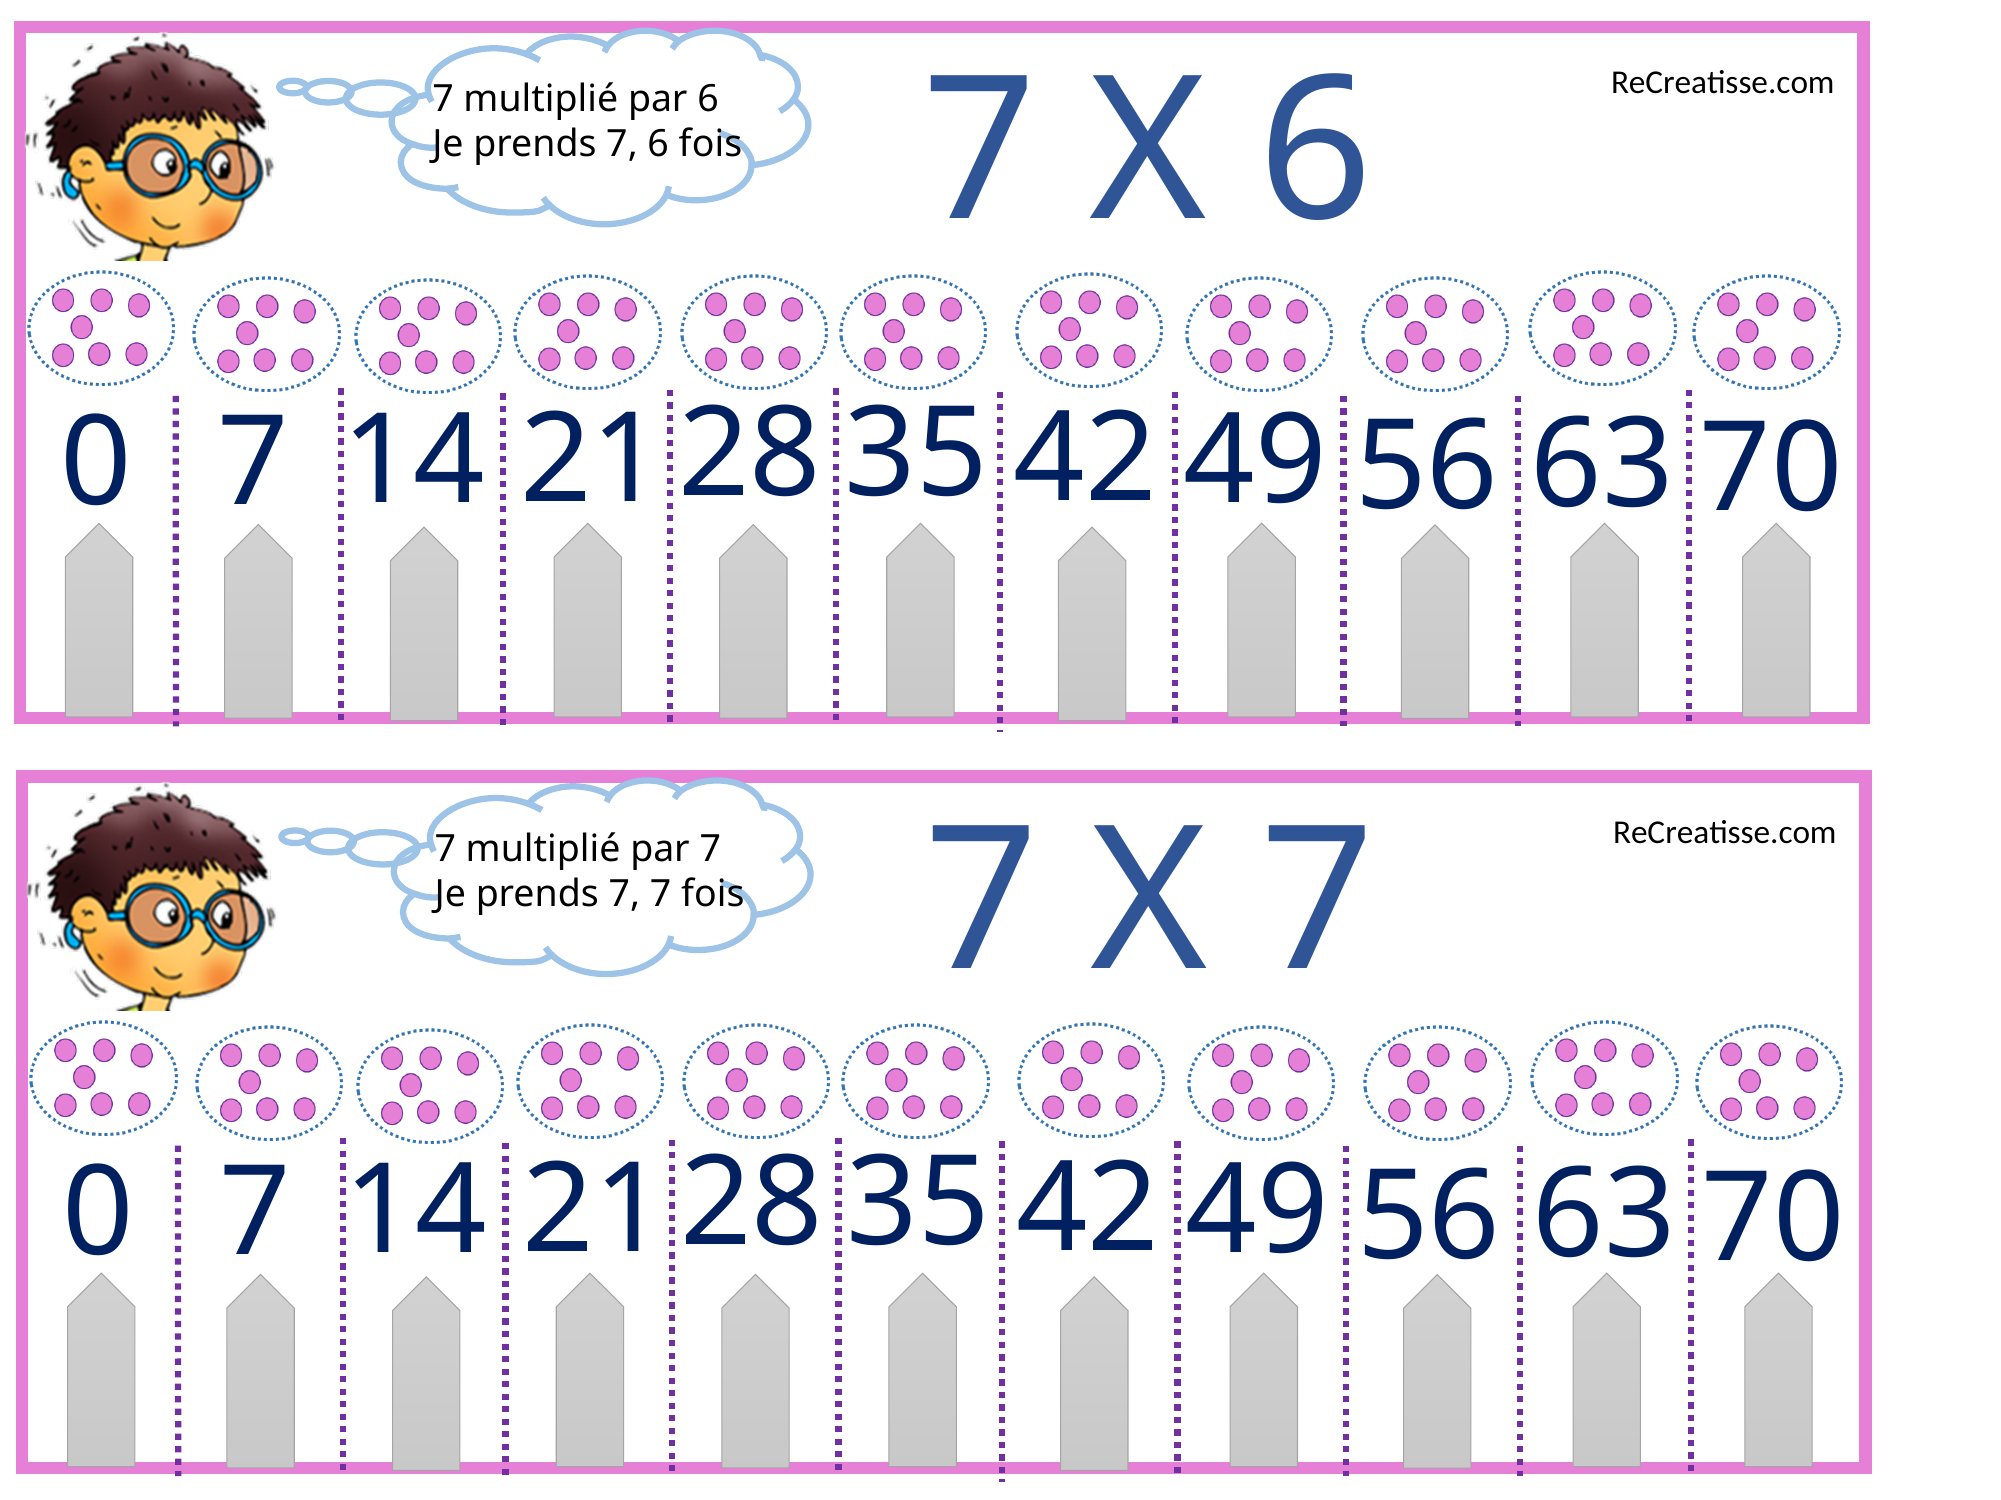

7 X 6
ReCreatisse.com
7 multiplié par 6
Je prends 7, 6 fois
28
35
42
21
49
14
0
7
63
56
70
7 X 7
ReCreatisse.com
7 multiplié par 7
Je prends 7, 7 fois
28
35
42
21
49
14
0
7
63
56
70